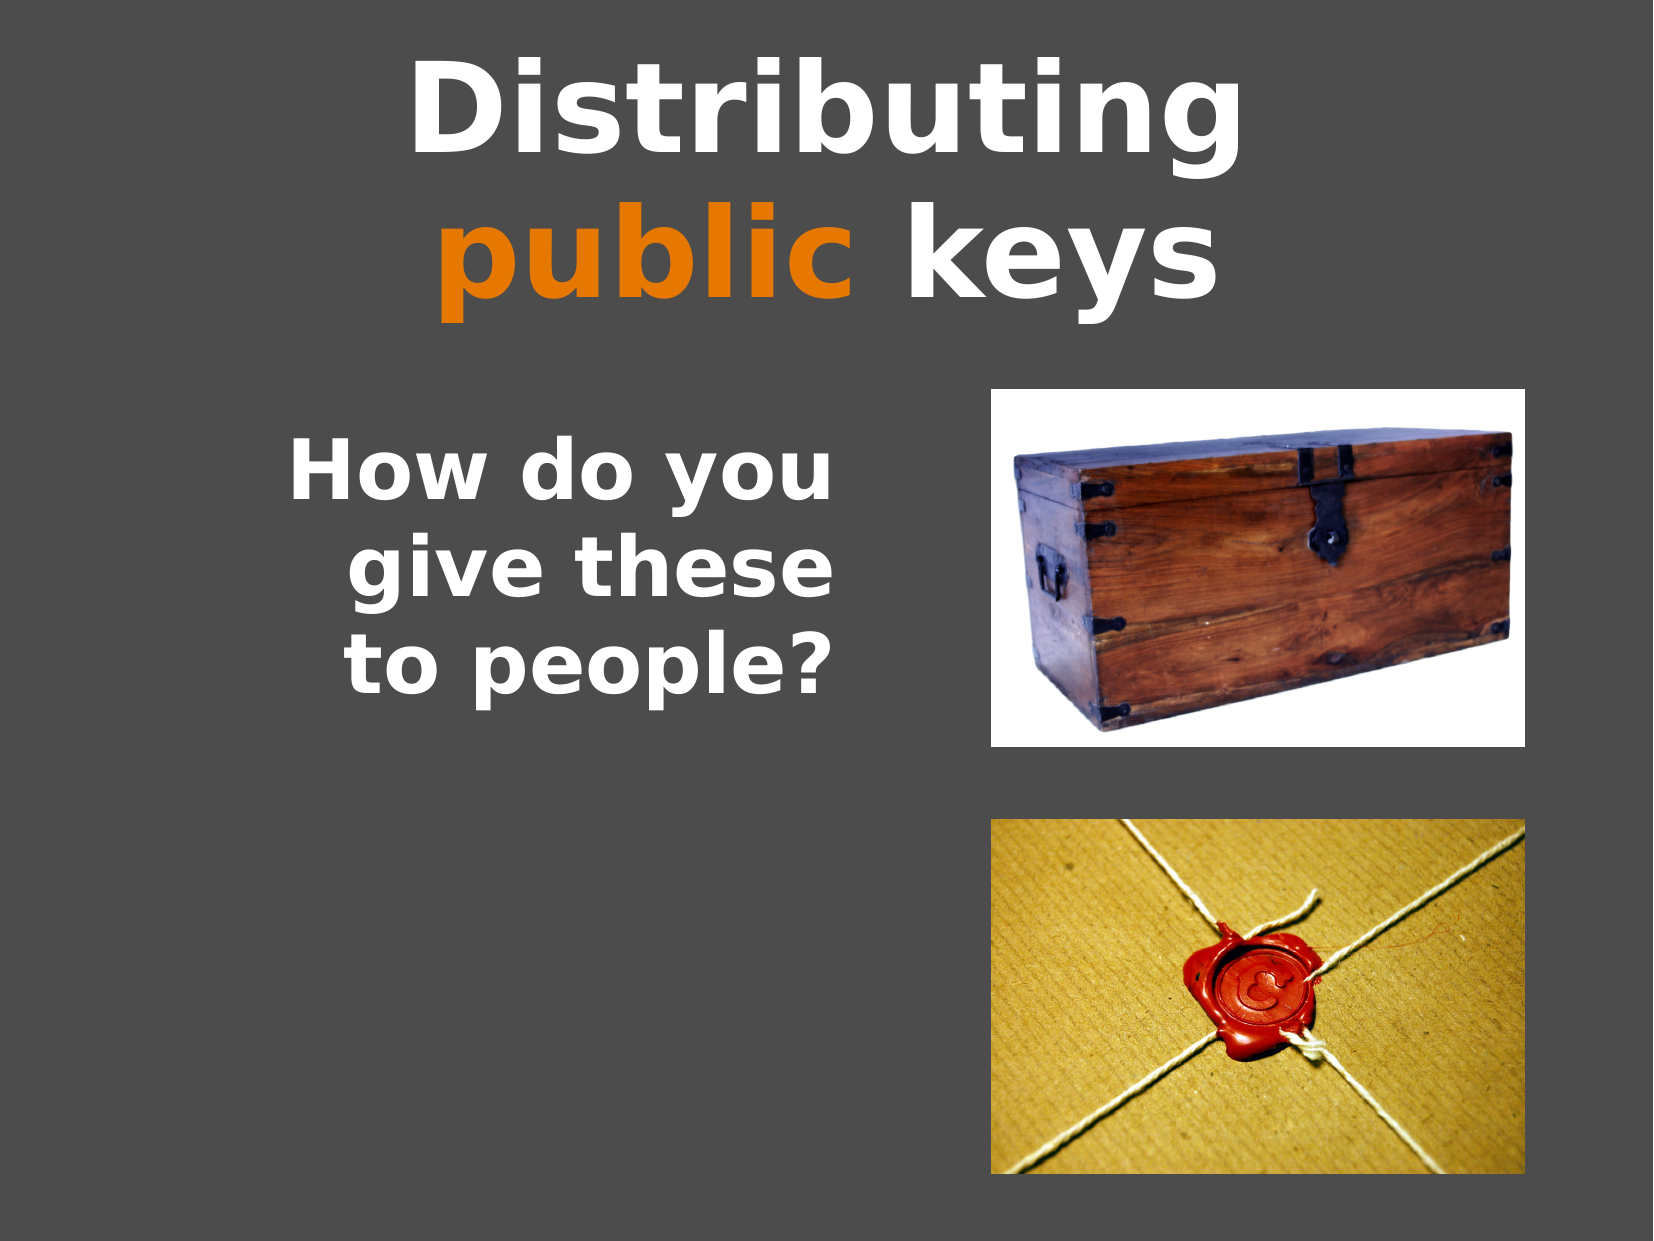

Distributing
public keys
How do you give these to people?